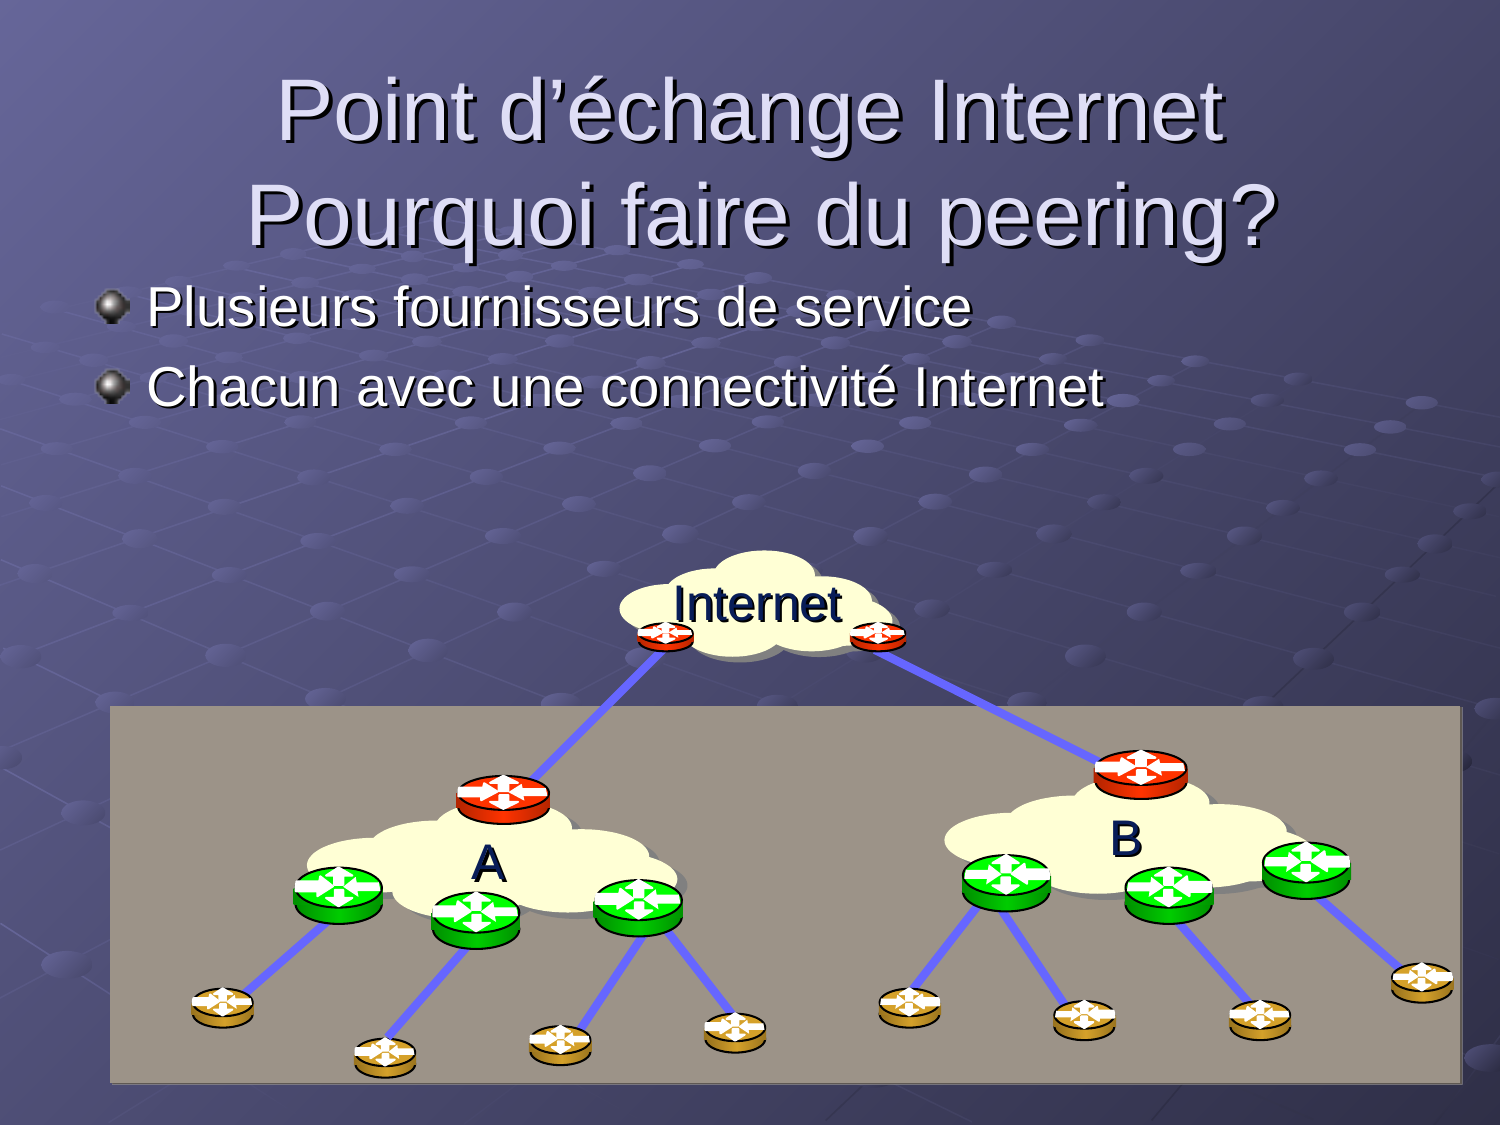

# Point d’échange Internet Pourquoi faire du peering?
Plusieurs fournisseurs de service
Chacun avec une connectivité Internet
Internet
B
A